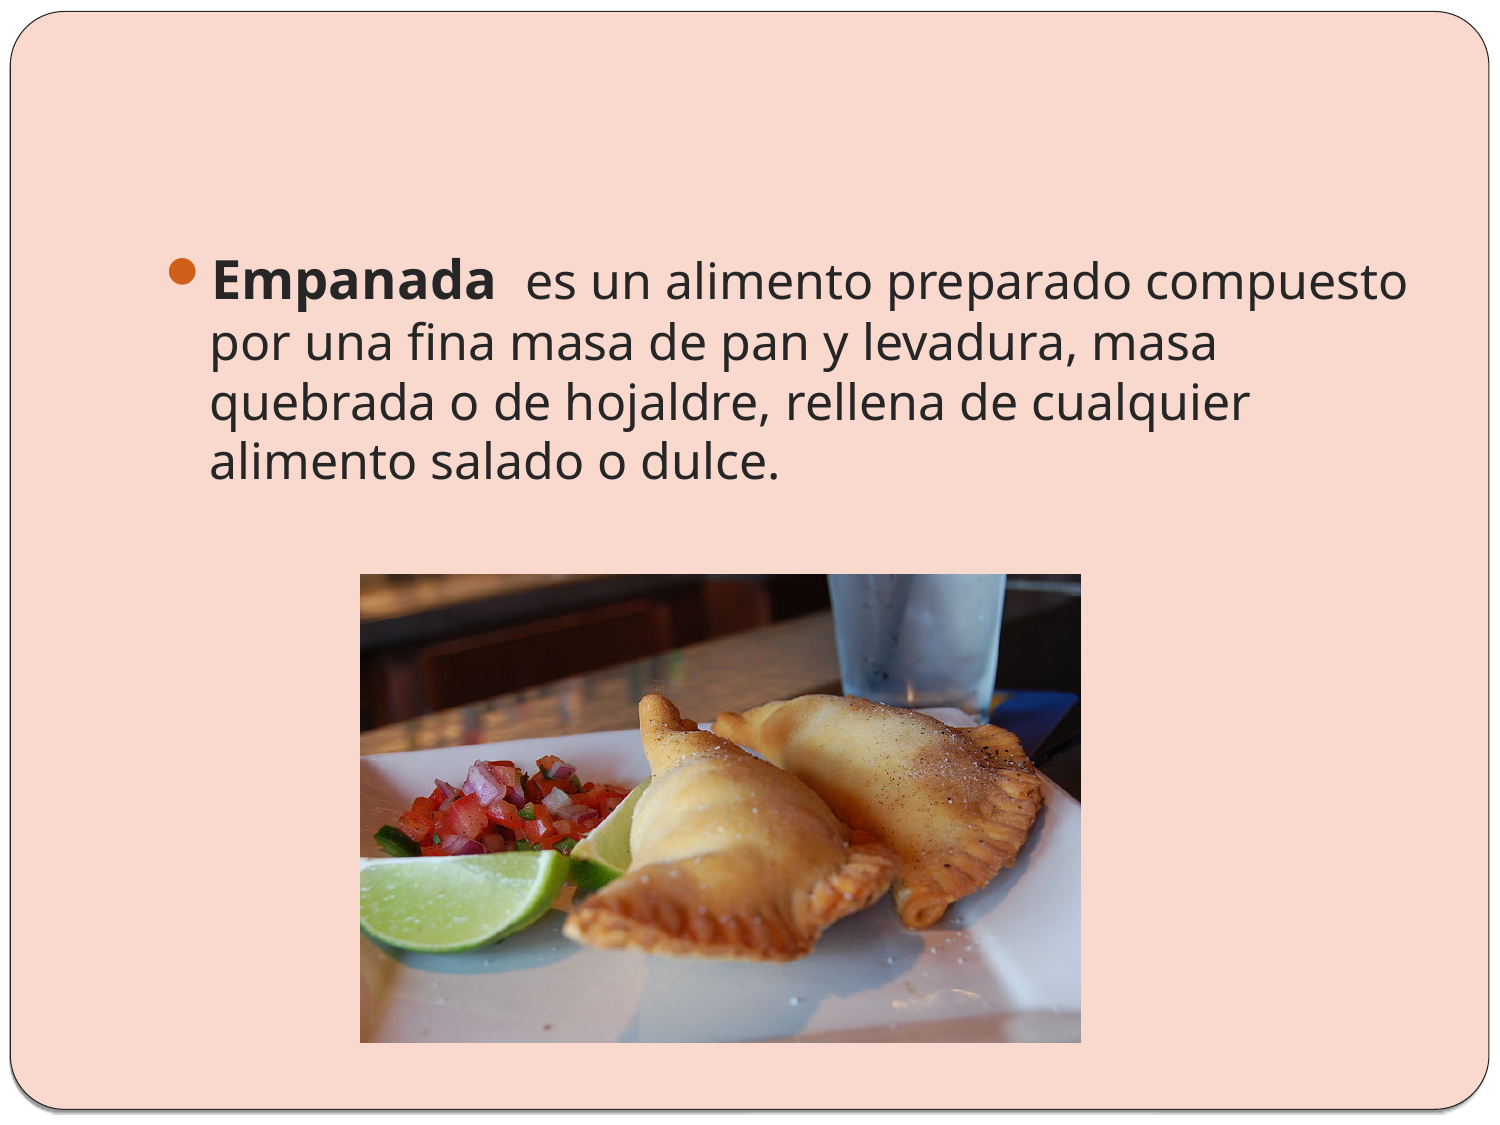

#
Empanada es un alimento preparado compuesto por una fina masa de pan y levadura, masa quebrada o de hojaldre, rellena de cualquier alimento salado o dulce.